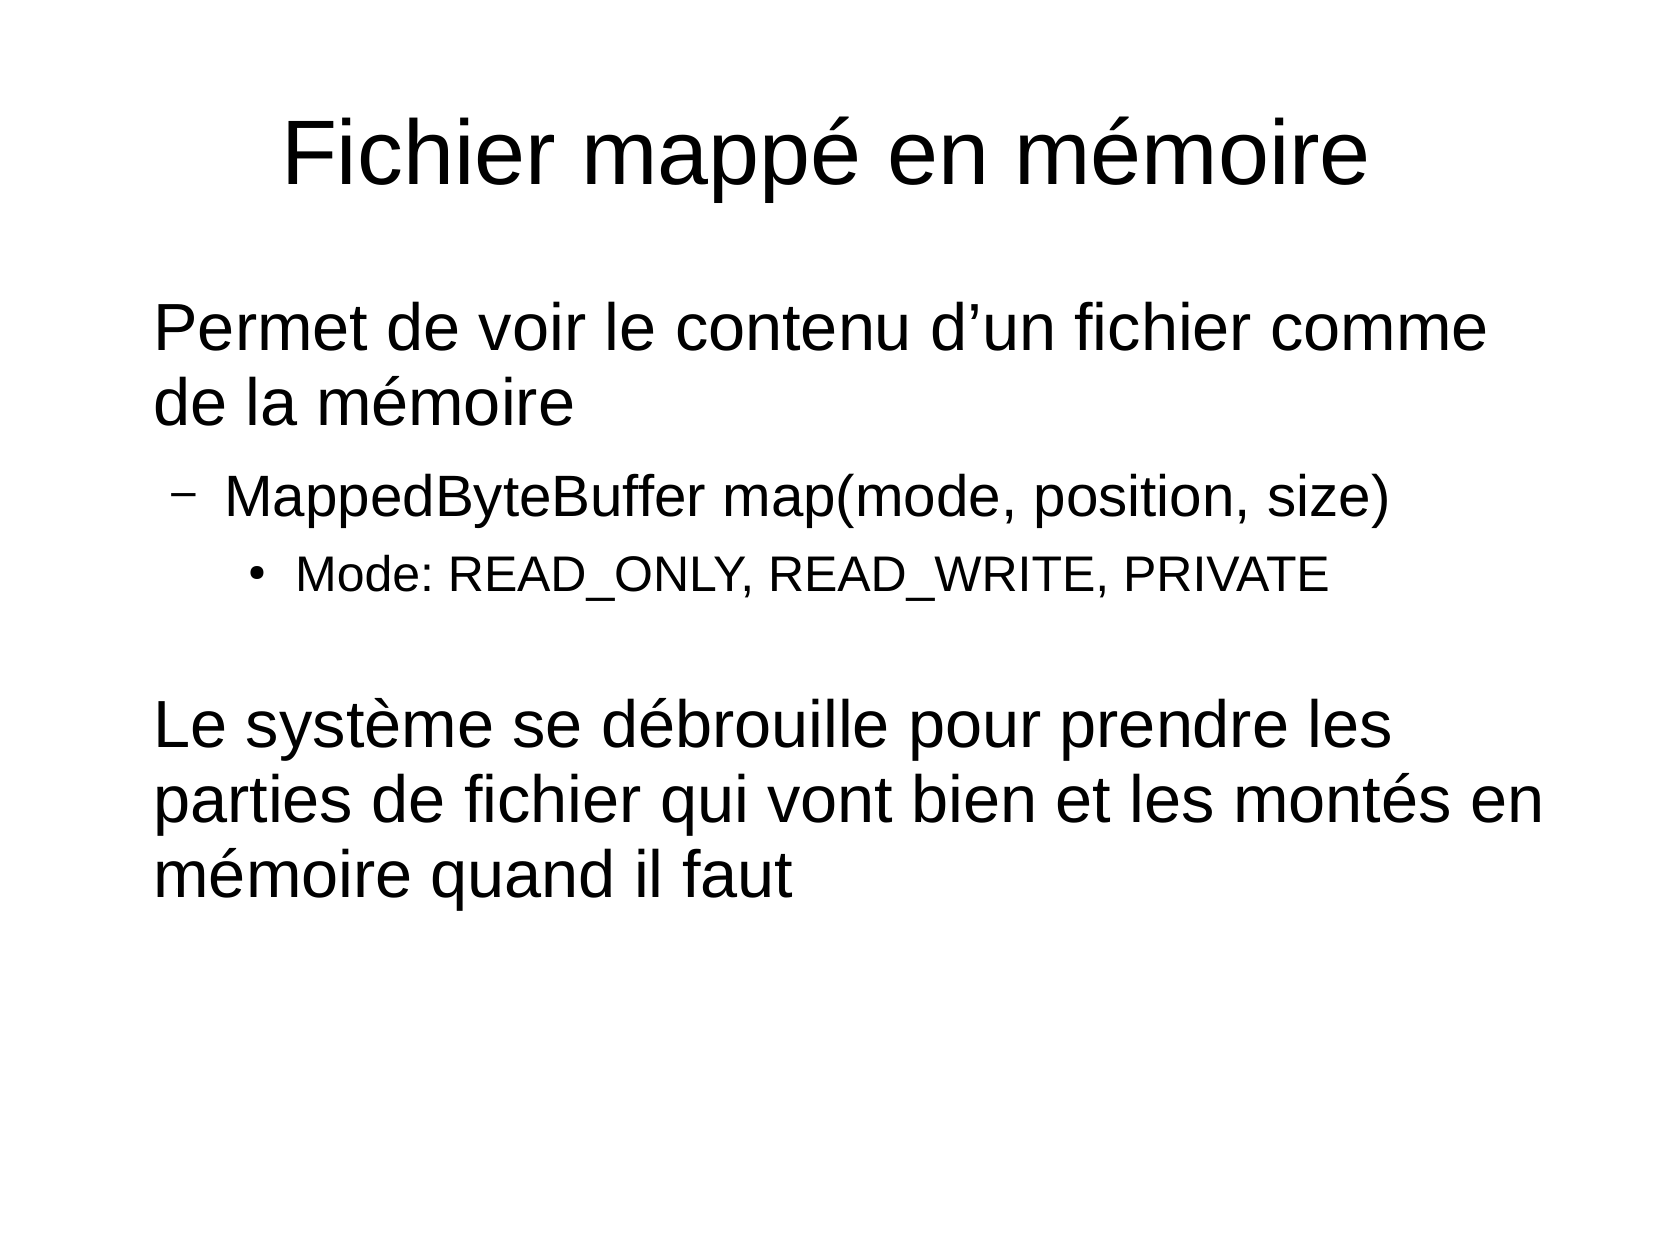

# Fichier mappé en mémoire
Permet de voir le contenu d’un fichier comme de la mémoire
MappedByteBuffer map(mode, position, size)
Mode: READ_ONLY, READ_WRITE, PRIVATE
Le système se débrouille pour prendre les parties de fichier qui vont bien et les montés en mémoire quand il faut